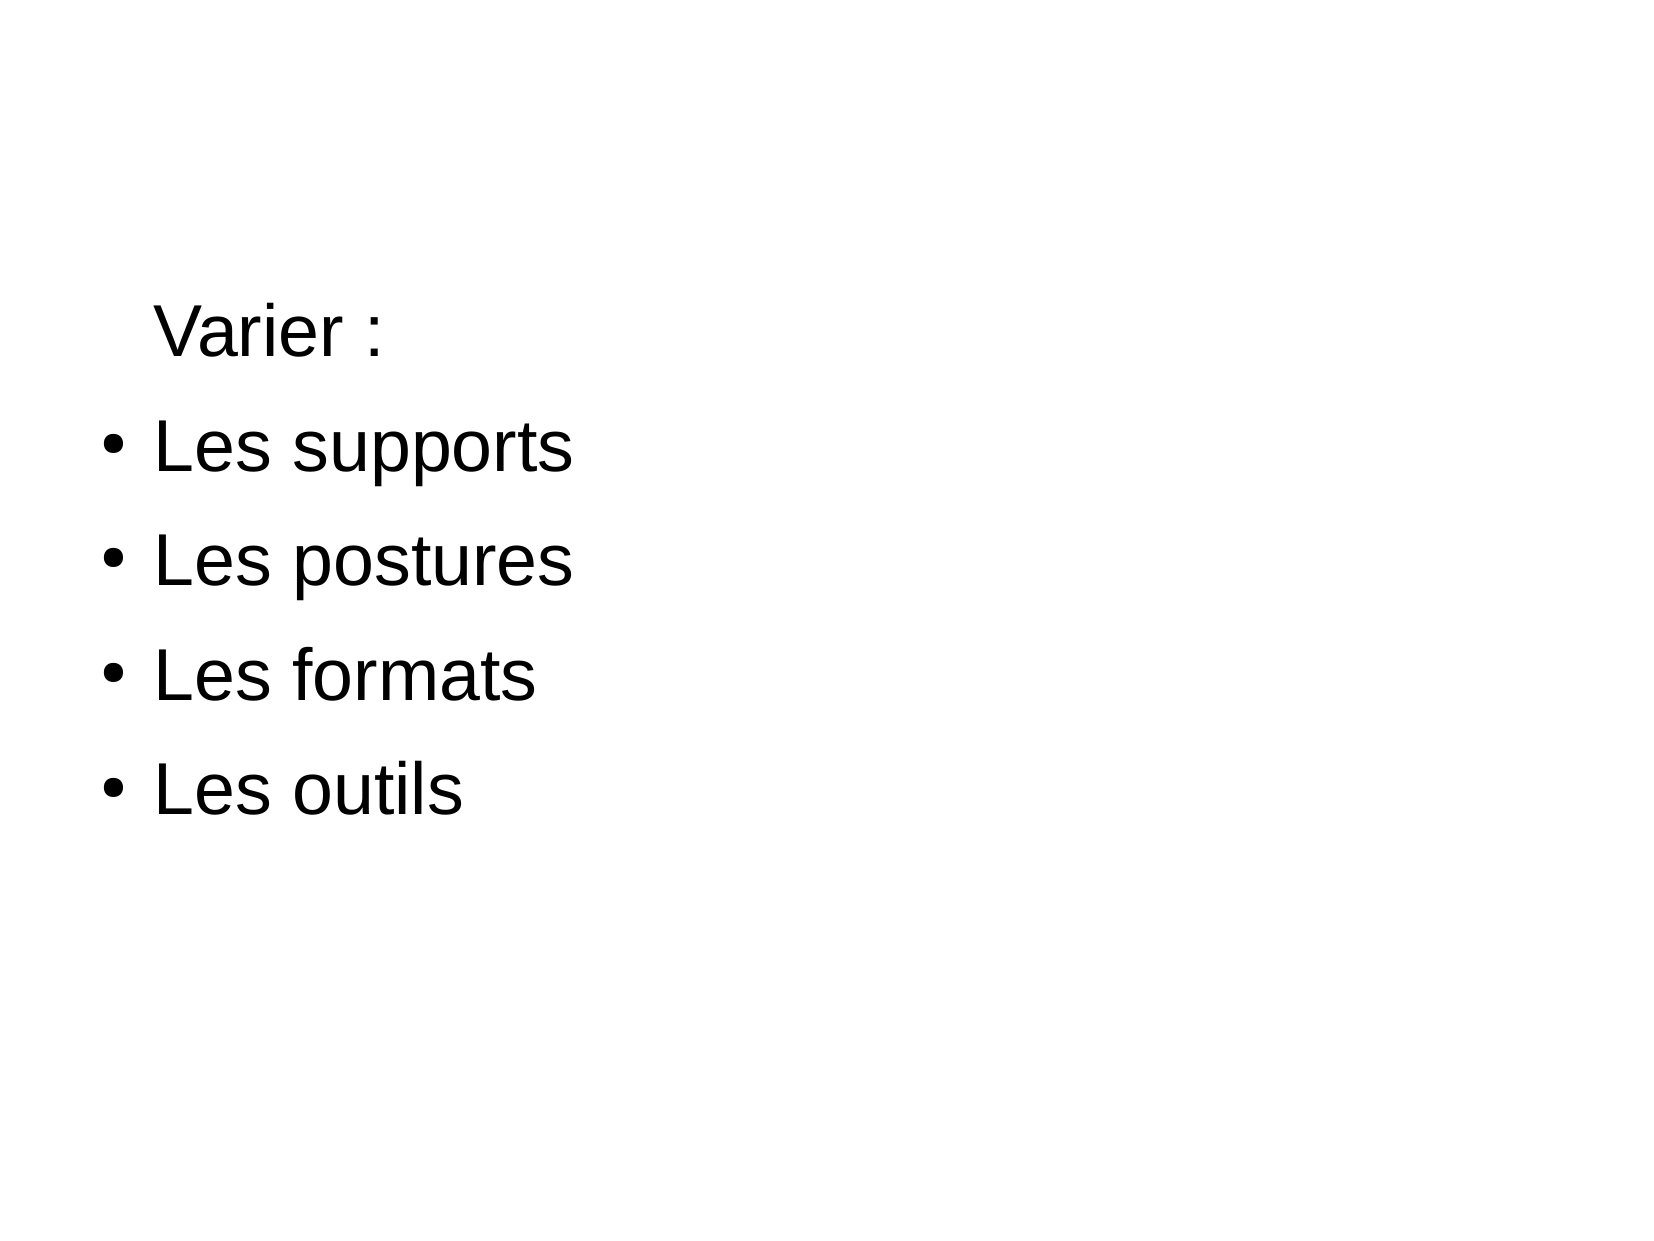

#
Varier :
Les supports
Les postures
Les formats
Les outils